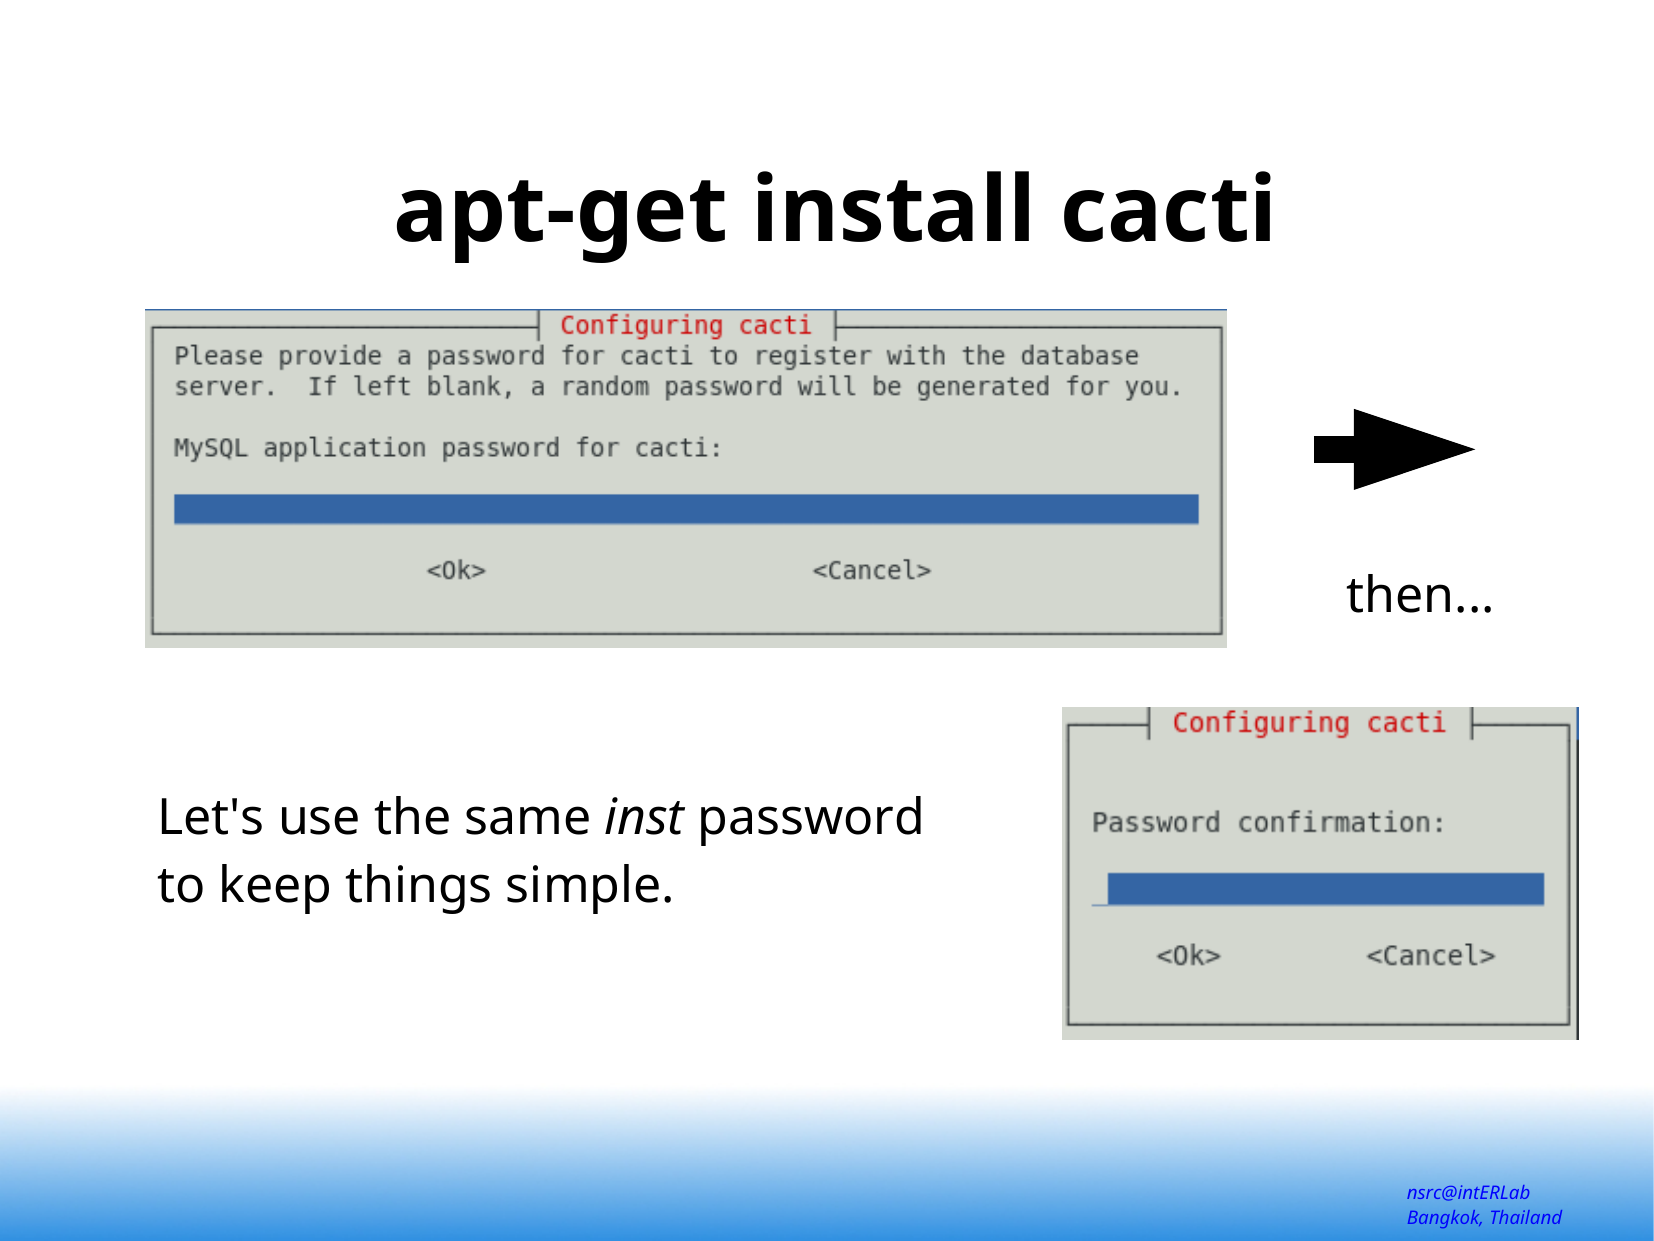

# apt-get install cacti
then...
Let's use the same inst password to keep things simple.